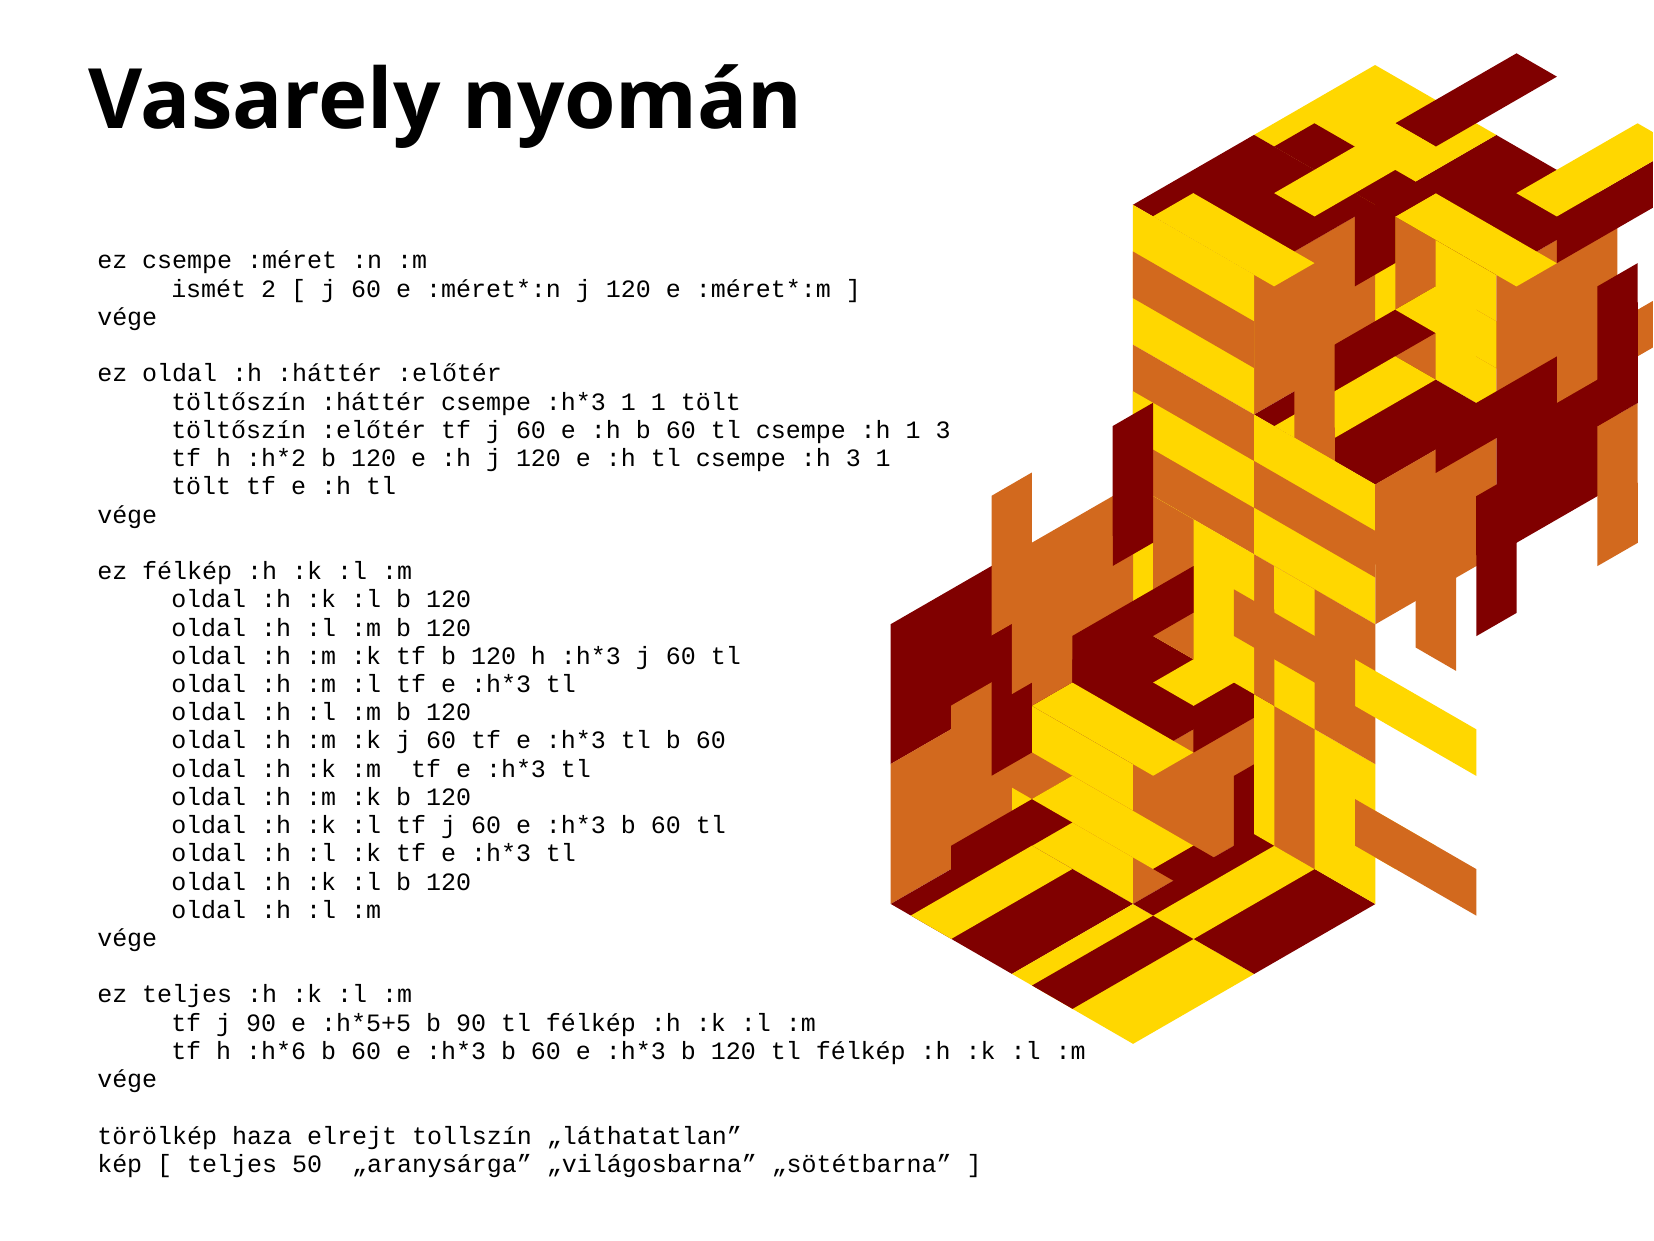

# Vasarely nyomán
ez csempe :méret :n :m
	ismét 2 [ j 60 e :méret*:n j 120 e :méret*:m ]
vége
ez oldal :h :háttér :előtér
	töltőszín :háttér csempe :h*3 1 1 tölt
	töltőszín :előtér tf j 60 e :h b 60 tl csempe :h 1 3
	tf h :h*2 b 120 e :h j 120 e :h tl csempe :h 3 1
	tölt tf e :h tl
vége
ez félkép :h :k :l :m
	oldal :h :k :l b 120
	oldal :h :l :m b 120
	oldal :h :m :k tf b 120 h :h*3 j 60 tl
	oldal :h :m :l tf e :h*3 tl
	oldal :h :l :m b 120
	oldal :h :m :k j 60 tf e :h*3 tl b 60
	oldal :h :k :m tf e :h*3 tl
	oldal :h :m :k b 120
	oldal :h :k :l tf j 60 e :h*3 b 60 tl
	oldal :h :l :k tf e :h*3 tl
	oldal :h :k :l b 120
	oldal :h :l :m
vége
ez teljes :h :k :l :m
	tf j 90 e :h*5+5 b 90 tl félkép :h :k :l :m
	tf h :h*6 b 60 e :h*3 b 60 e :h*3 b 120 tl félkép :h :k :l :m
vége
törölkép haza elrejt tollszín „láthatatlan”
kép [ teljes 50 „aranysárga” „világosbarna” „sötétbarna” ]